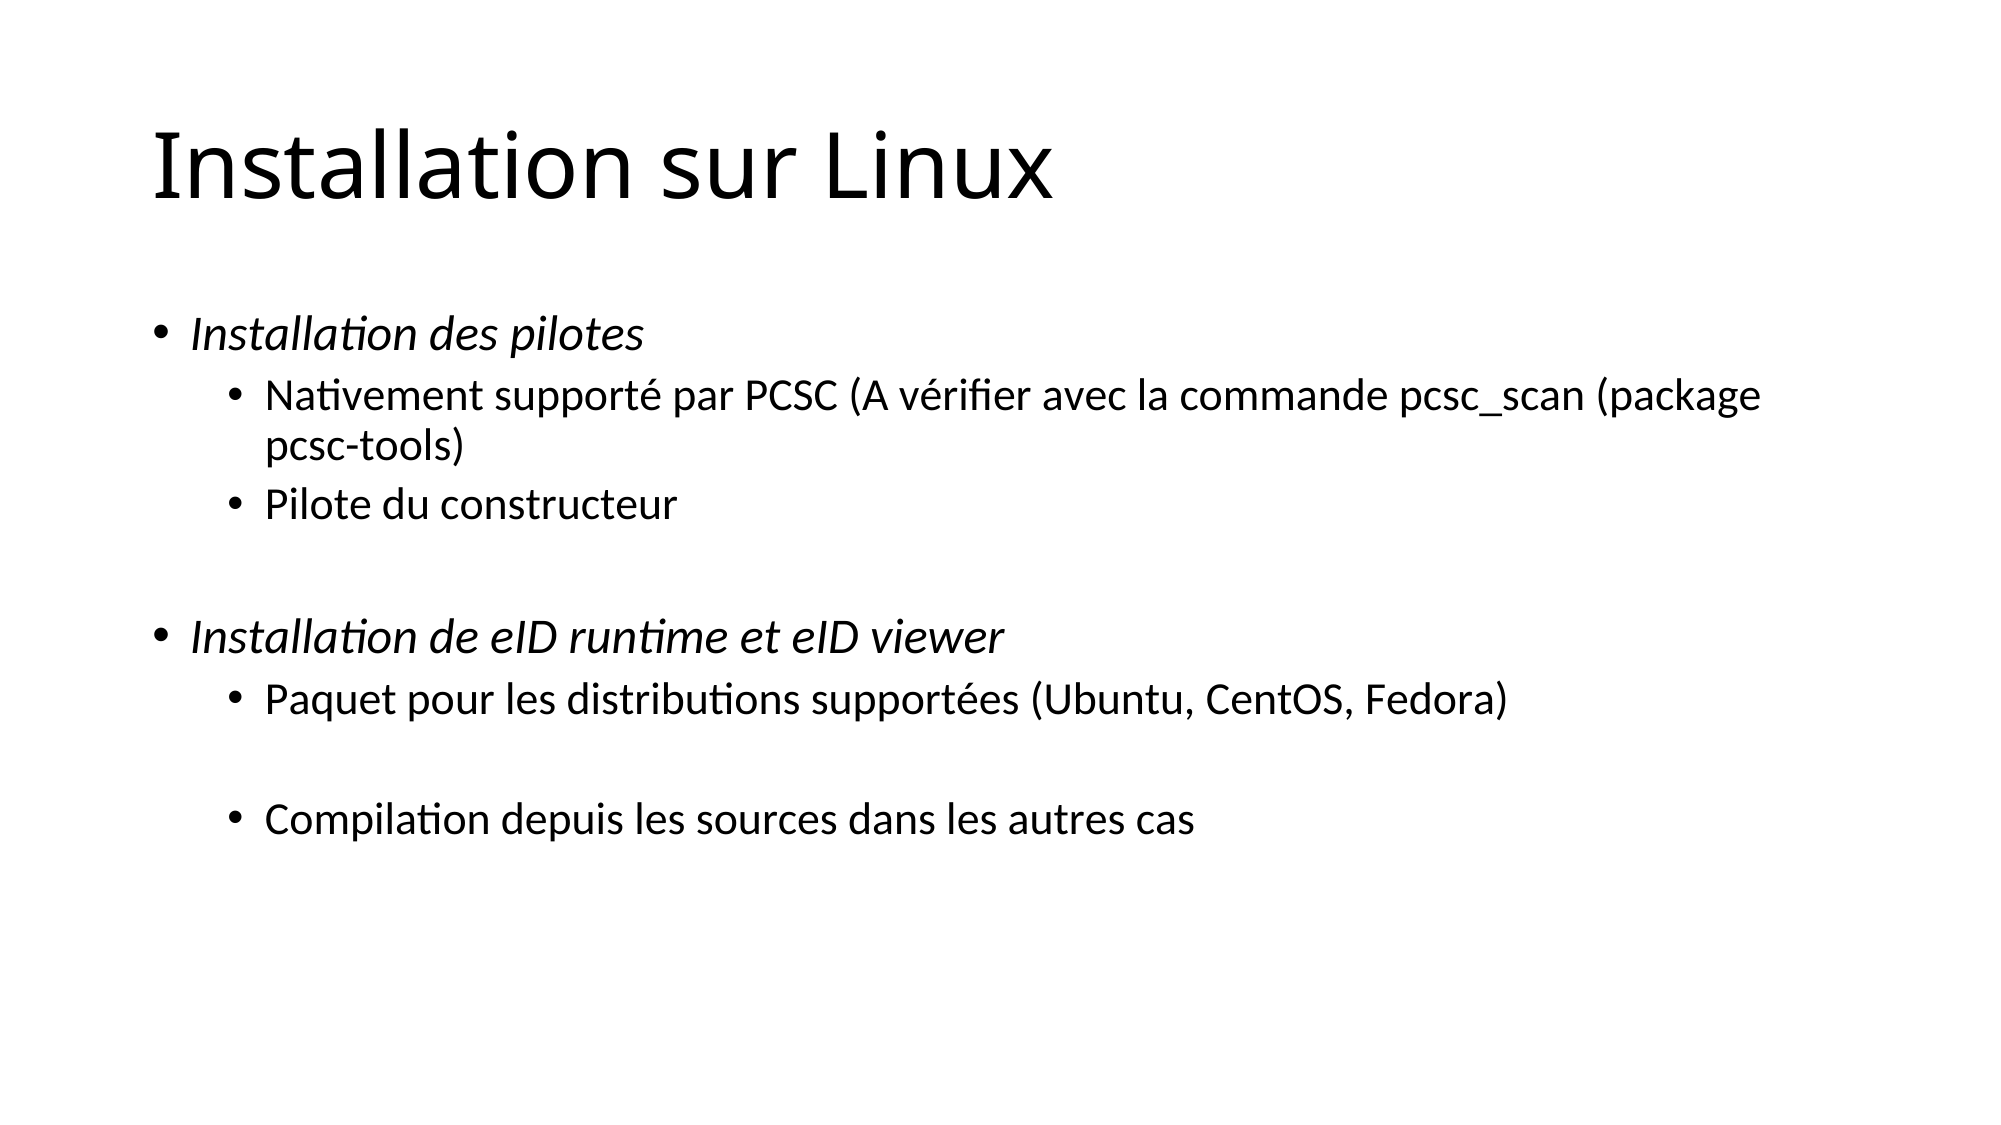

Installation sur Linux
Installation des pilotes
Nativement supporté par PCSC (A vérifier avec la commande pcsc_scan (package pcsc-tools)
Pilote du constructeur
Installation de eID runtime et eID viewer
Paquet pour les distributions supportées (Ubuntu, CentOS, Fedora)
Compilation depuis les sources dans les autres cas